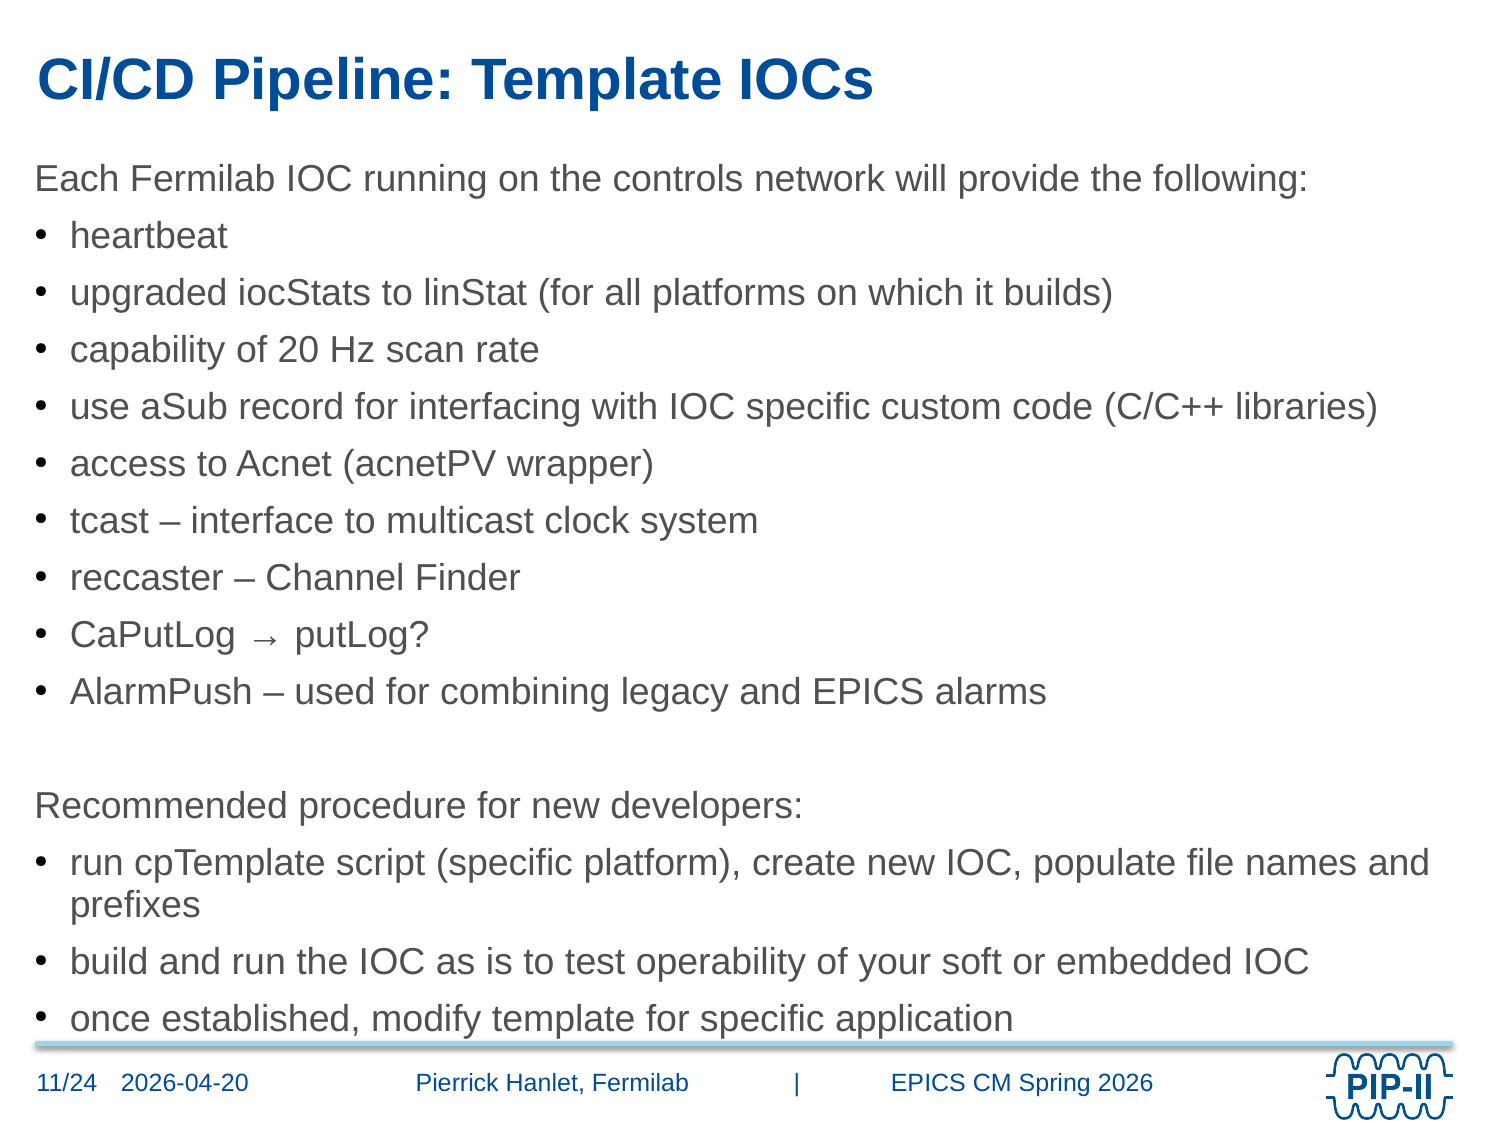

# CI/CD Pipeline: Template IOCs
Each Fermilab IOC running on the controls network will provide the following:
heartbeat
upgraded iocStats to linStat (for all platforms on which it builds)
capability of 20 Hz scan rate
use aSub record for interfacing with IOC specific custom code (C/C++ libraries)
access to Acnet (acnetPV wrapper)
tcast – interface to multicast clock system
reccaster – Channel Finder
CaPutLog → putLog?
AlarmPush – used for combining legacy and EPICS alarms
Recommended procedure for new developers:
run cpTemplate script (specific platform), create new IOC, populate file names and prefixes
build and run the IOC as is to test operability of your soft or embedded IOC
once established, modify template for specific application
2026-04-20
Pierrick Hanlet, Fermilab | EPICS CM Spring 2026